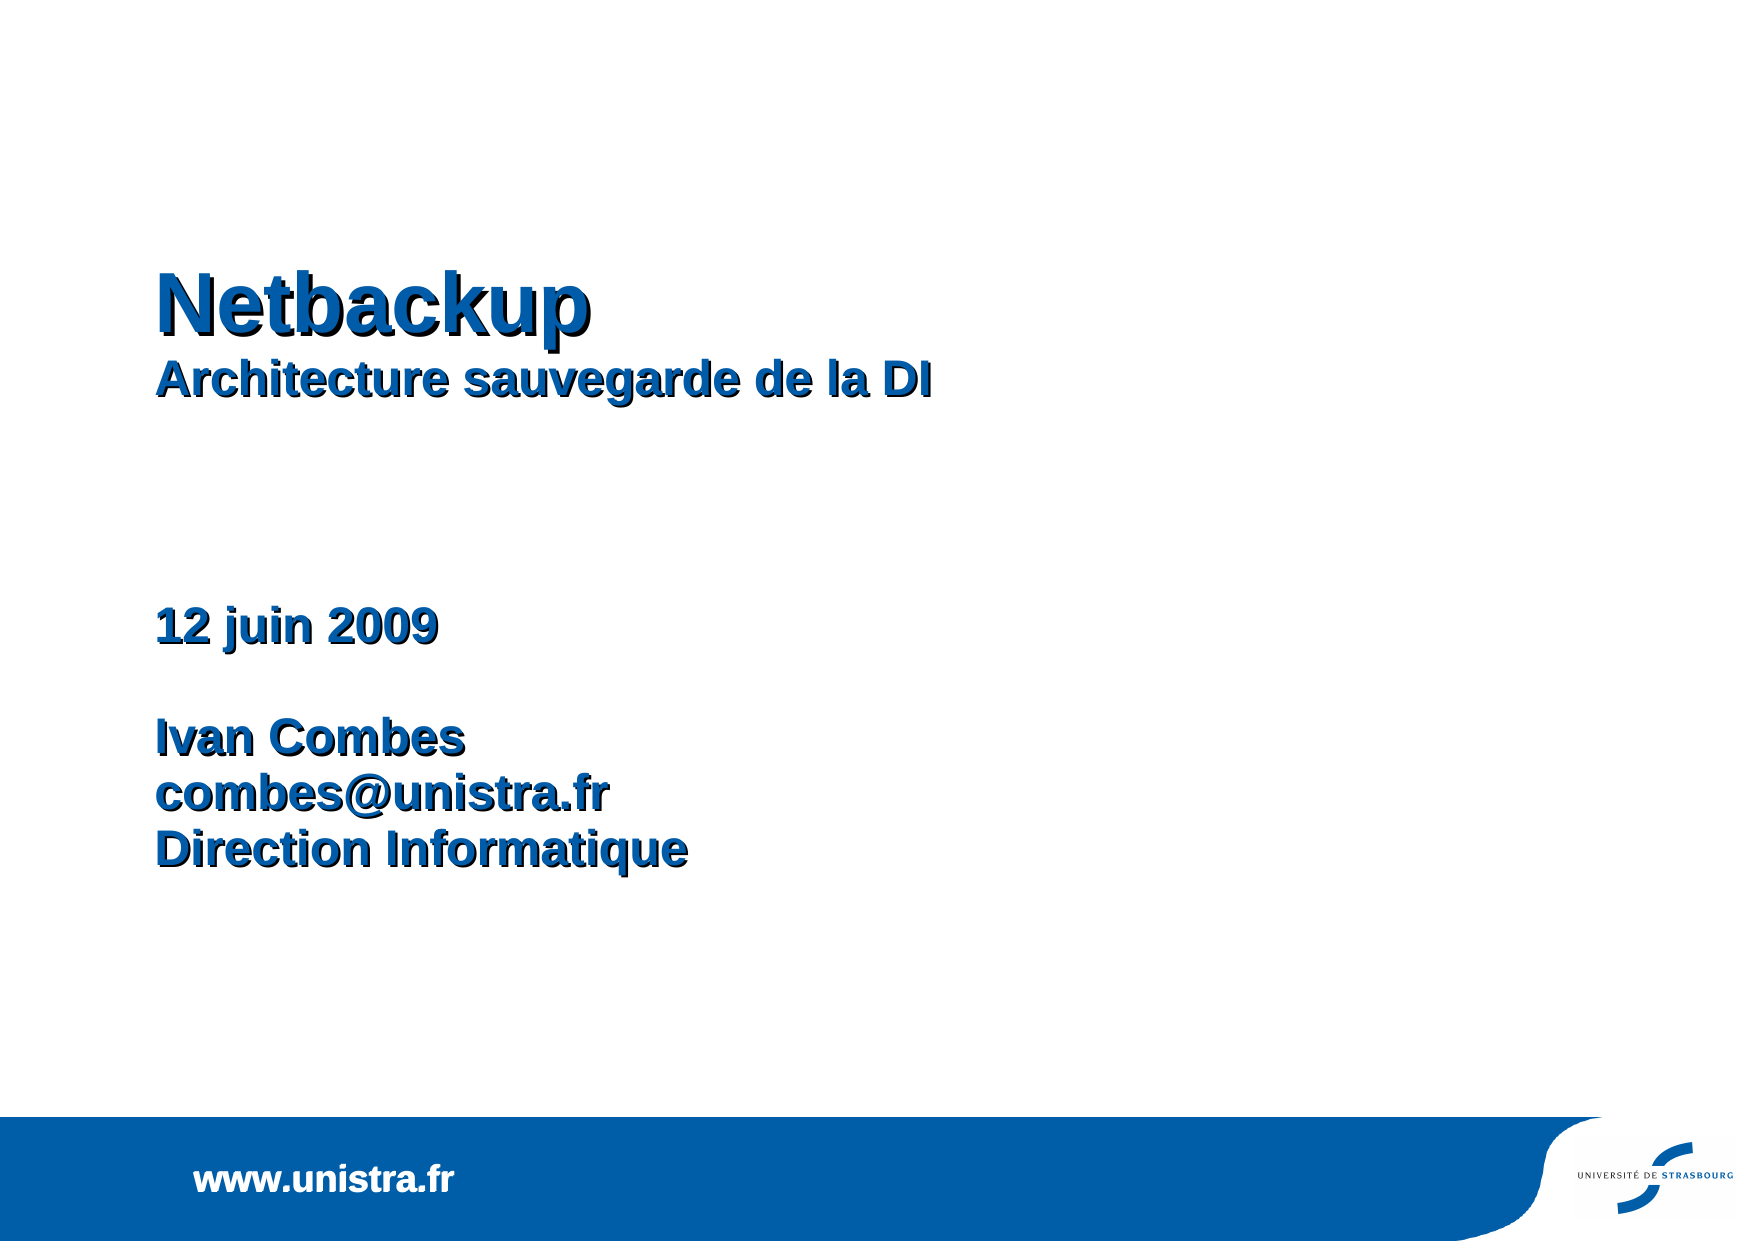

# Netbackup Architecture sauvegarde de la DI 12 juin 2009 Ivan Combes combes@unistra.fr Direction Informatique